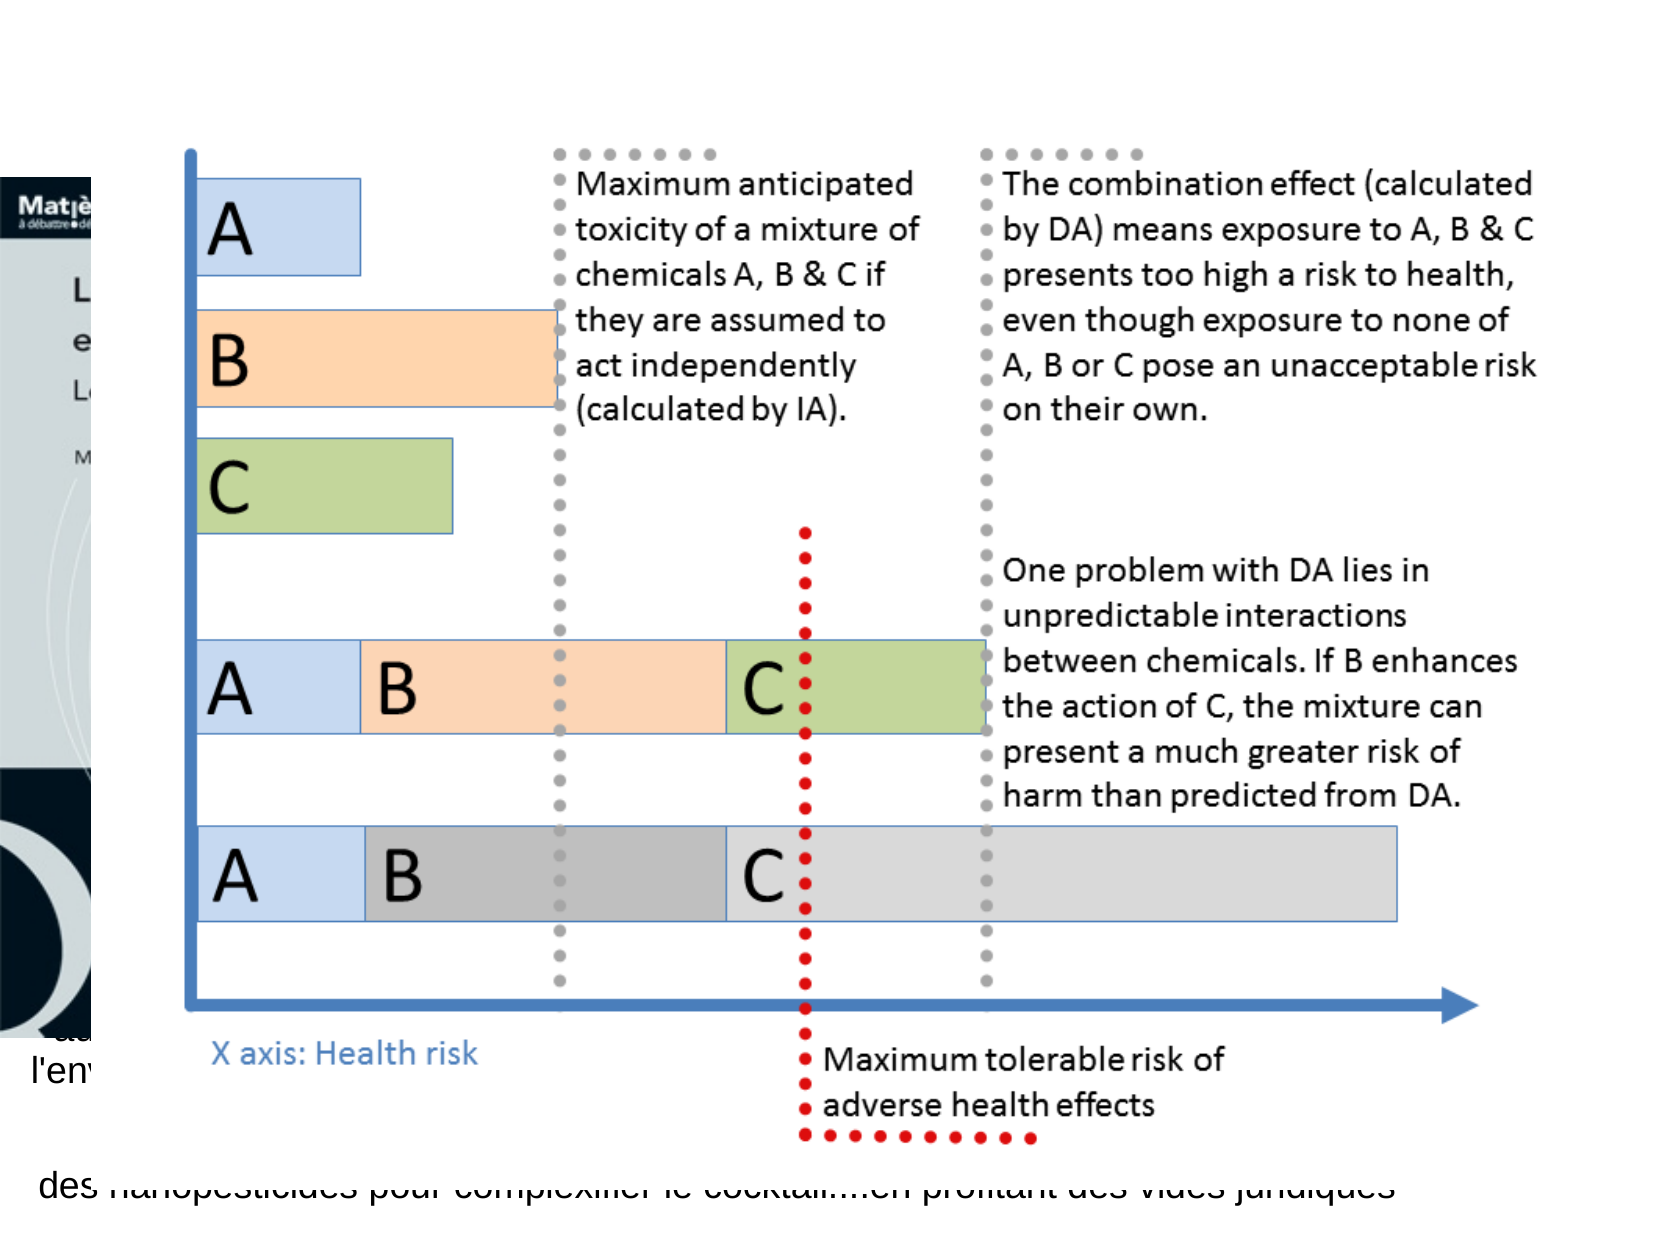

L'effet cocktail de la mise sur le marché des pesticides
- une évaluation basée sur des faux témoins nourris aux croquettes contaminées
														(Séralini, 2015)
- une évaluation portant sur la seule matière active 			(Séralini, 2012)
QUELLE VALIDITE DES TESTS NORMALISES DEPUIS PLUS DE 30 ANS ?
- une réglementation très permissive sur les adjuvants (formaldéhyde...)
- des normes de résidus datant de l'après-guerre et fixées par un Comité opaque, le Codex Alimentarius
										Rima Leibow, www.healthfreedomusa.org
- une toxicité et des normes basées sur la dose et non l'effet chronique/accumulatif
- aucune prise en compte possible des effets cocktails dans l'organisme humain et dans l'environnement
des nanopesticides pour complexifier le cocktail....en profitant des vides juridiques